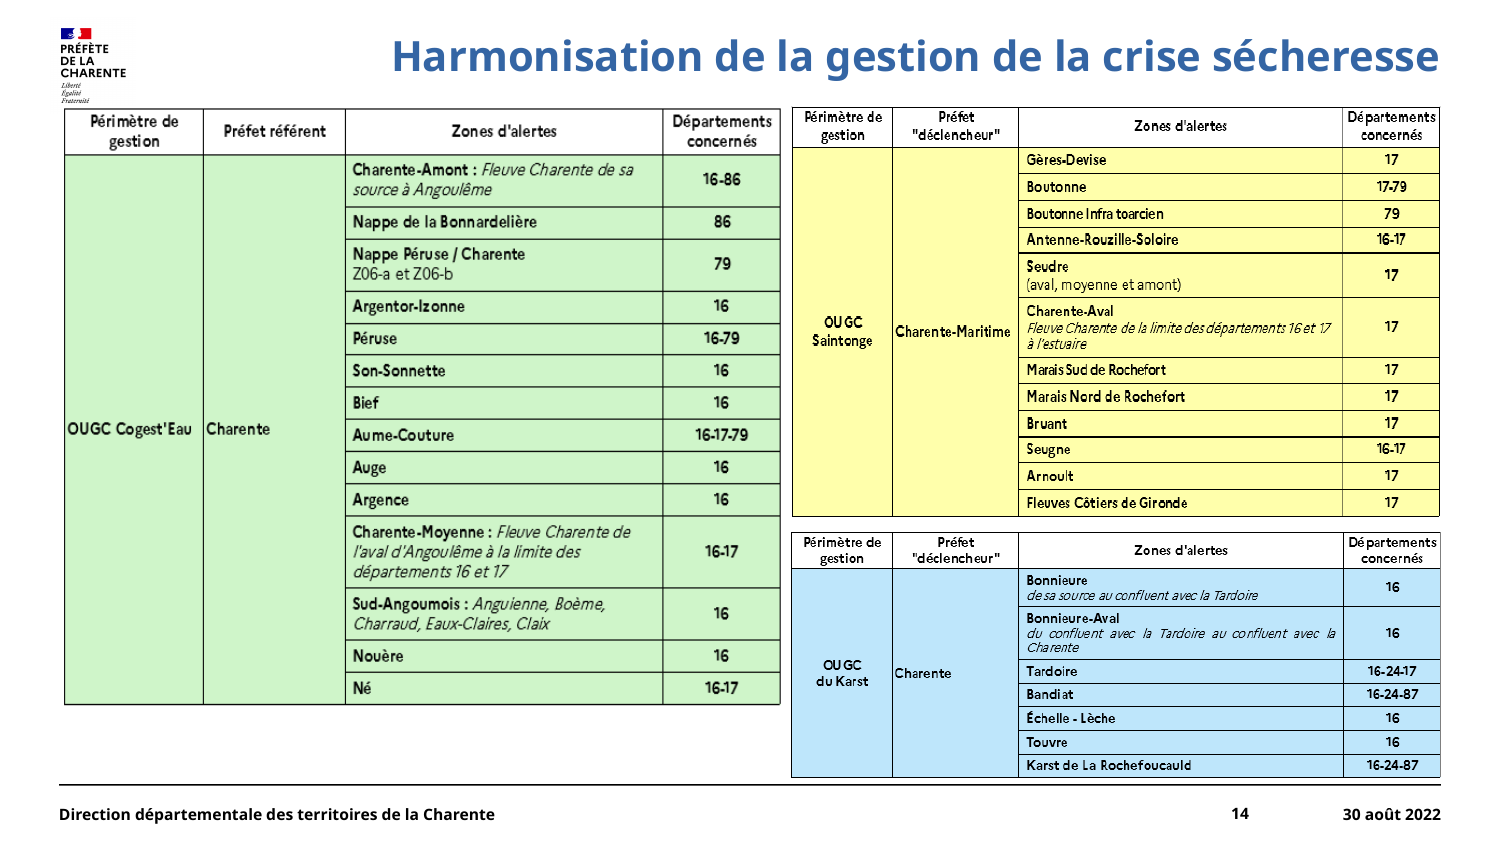

# Harmonisation de la gestion de la crise sécheresse
Direction départementale des territoires de la Charente
30 août 2022